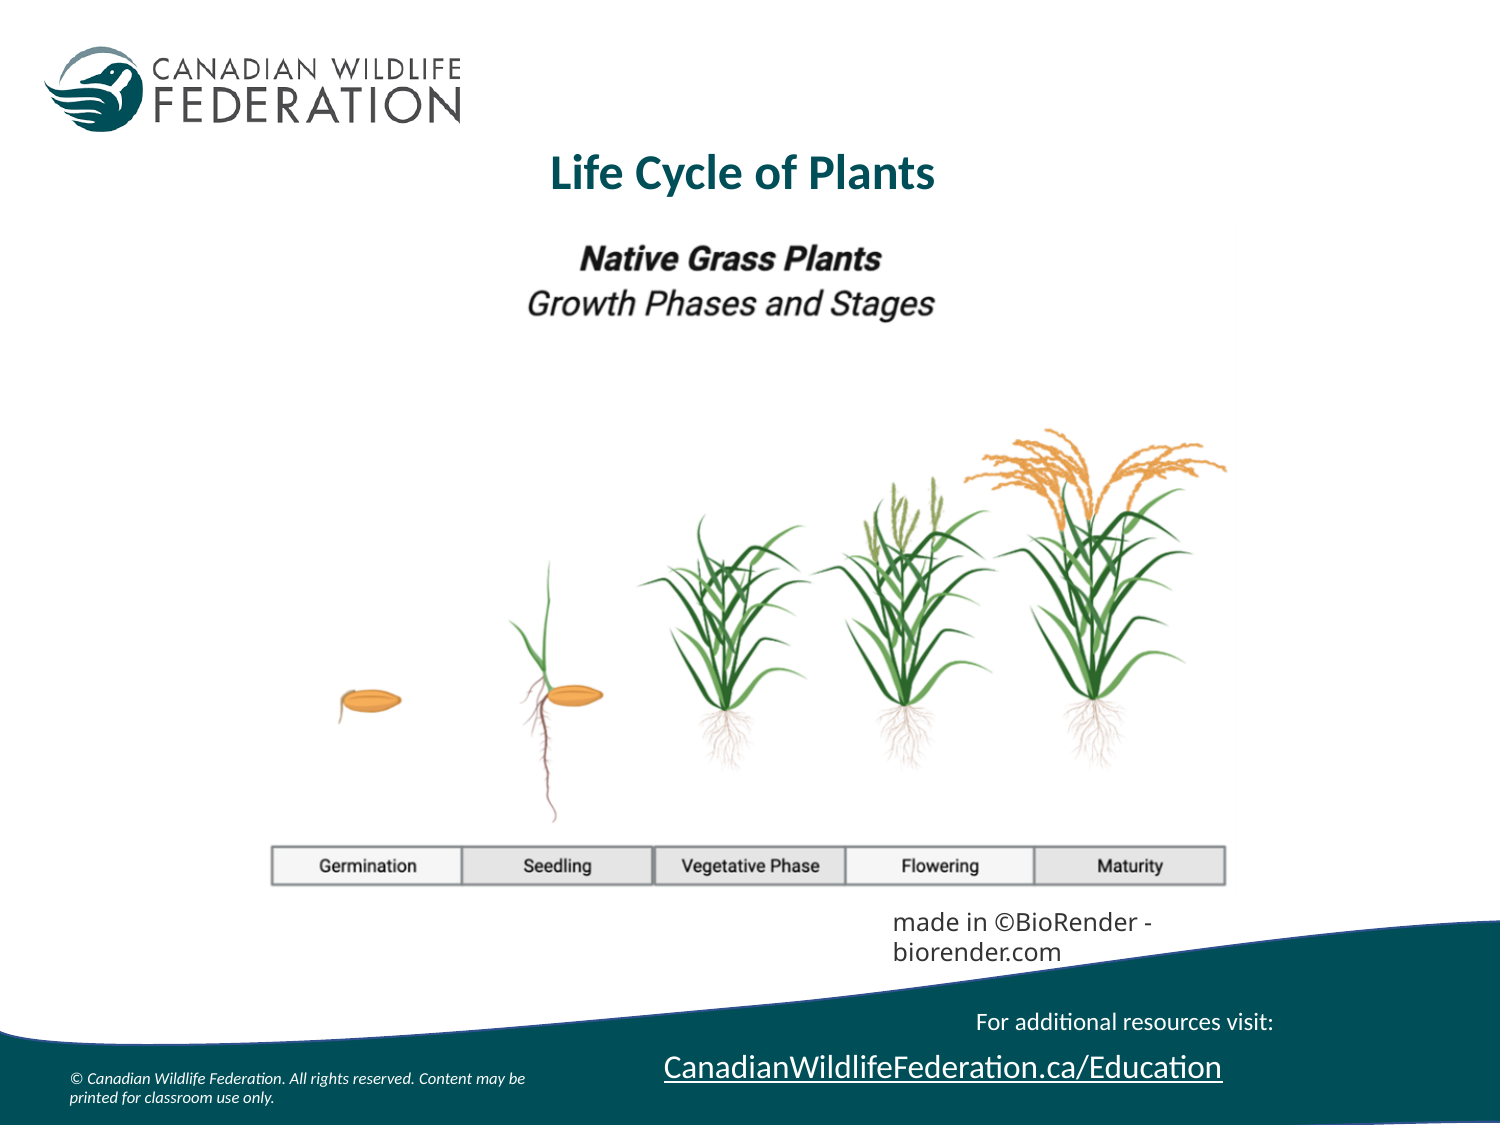

Life Cycle of Plants
made in ©BioRender - biorender.com
For additional resources visit:
CanadianWildlifeFederation.ca/Education
© Canadian Wildlife Federation. All rights reserved. Content may be printed for classroom use only.